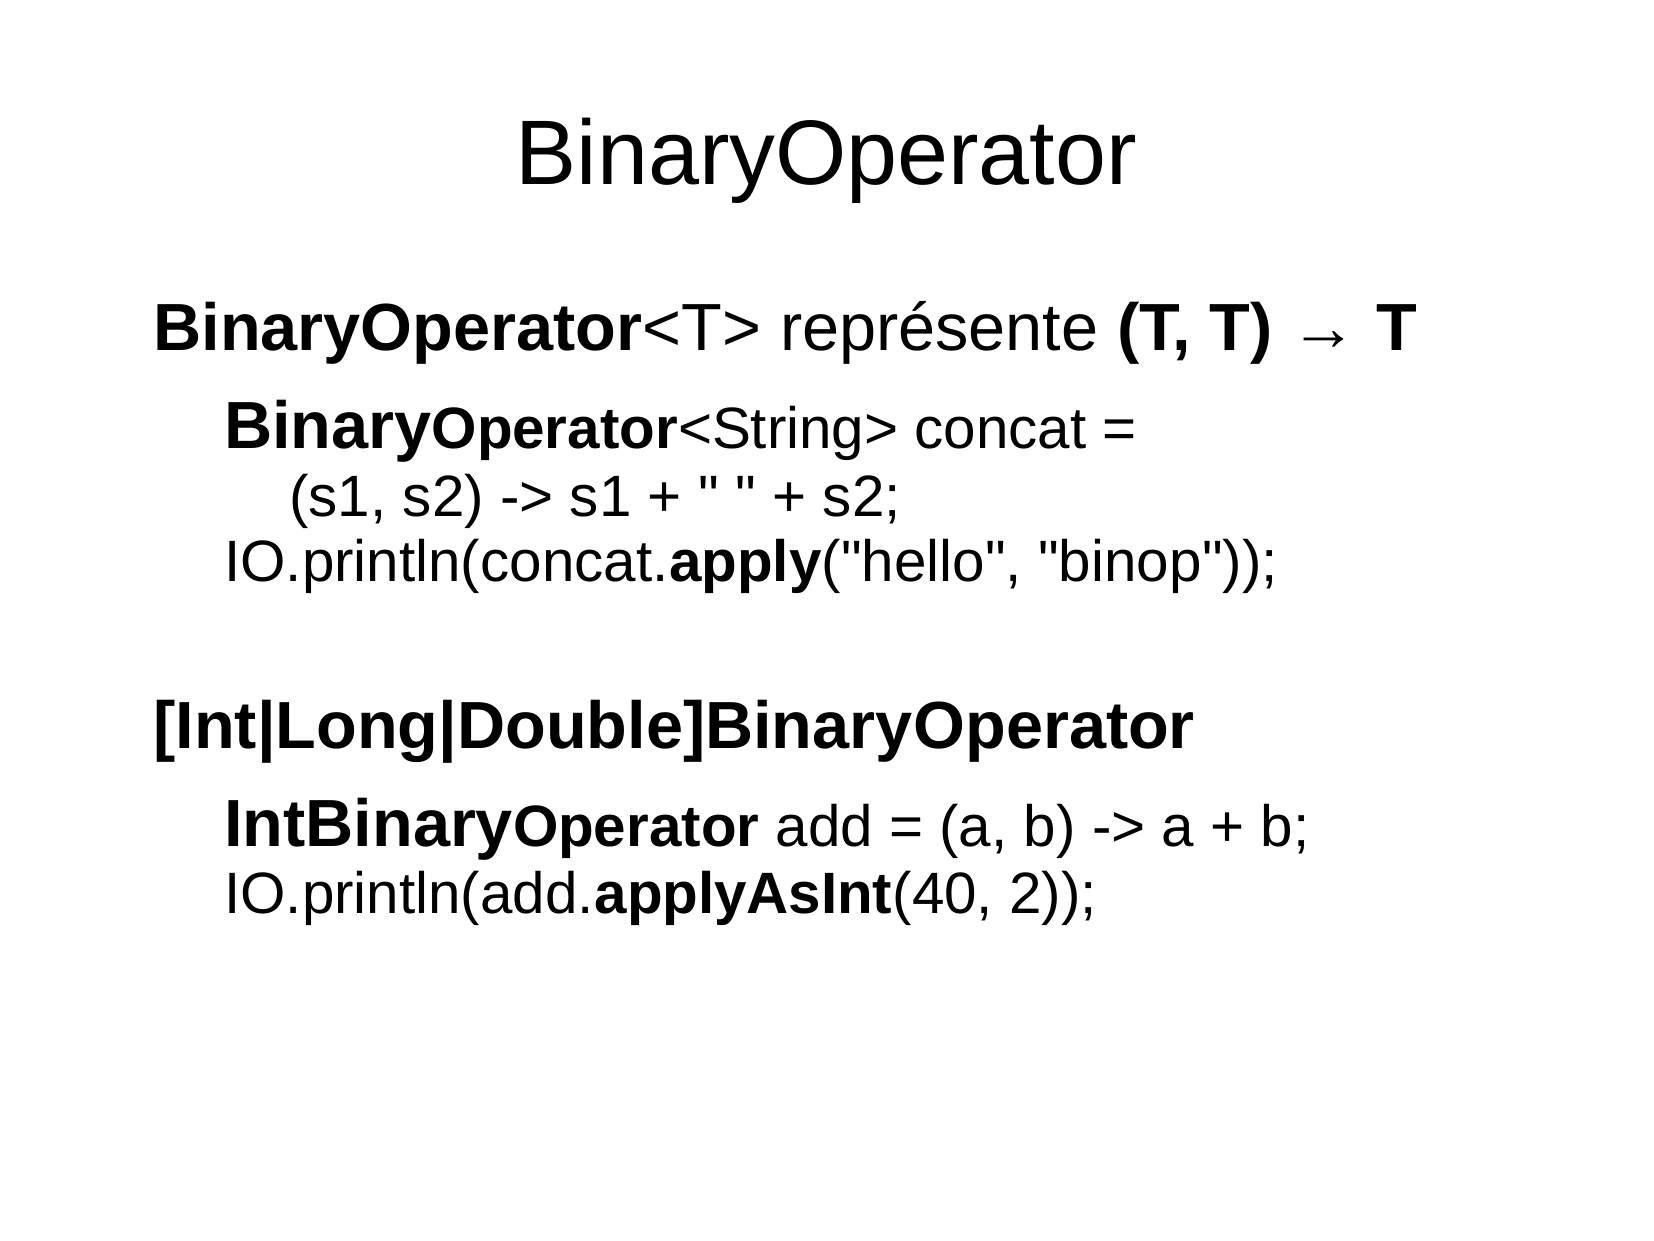

# BinaryOperator
BinaryOperator<T> représente (T, T) → T
BinaryOperator<String> concat =
 (s1, s2) -> s1 + " " + s2;
IO.println(concat.apply("hello", "binop"));
[Int|Long|Double]BinaryOperator
IntBinaryOperator add = (a, b) -> a + b;
IO.println(add.applyAsInt(40, 2));